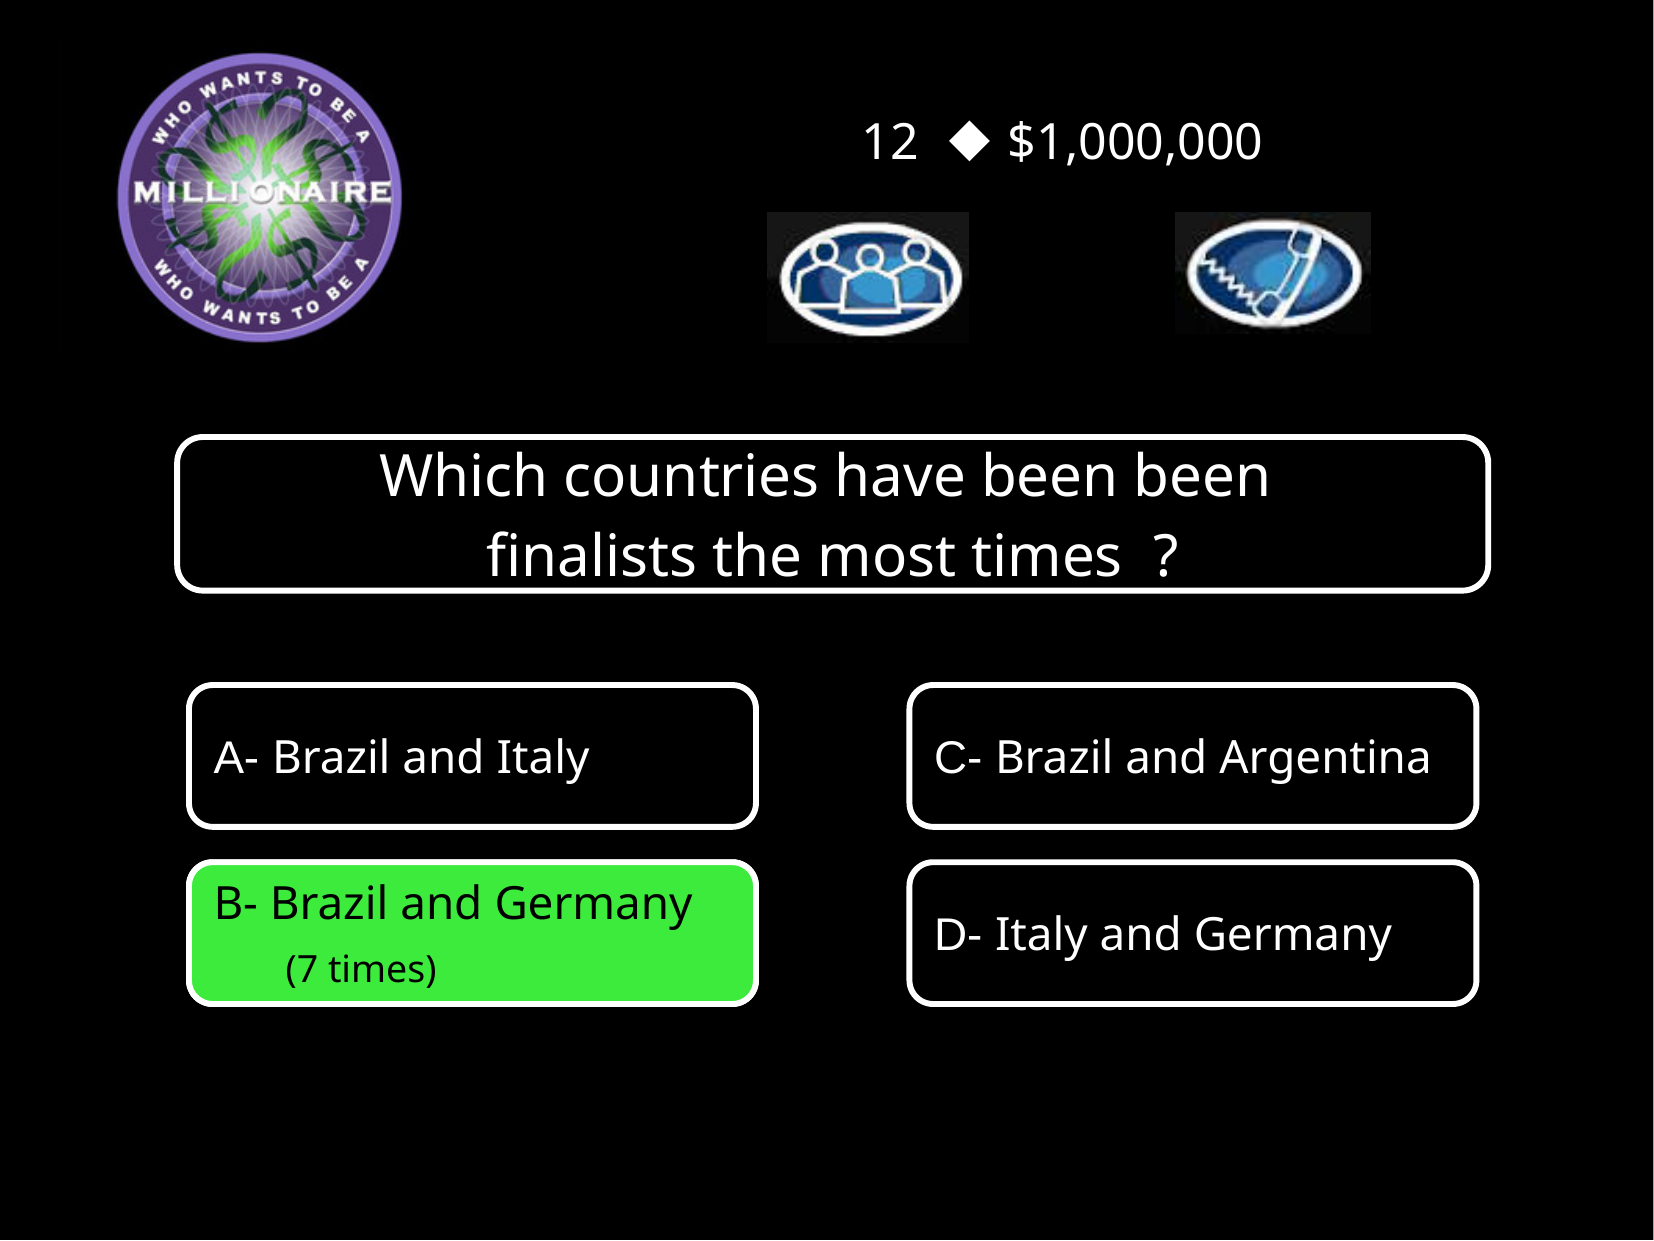

12  $1,000,000
Which countries have been been
finalists the most times  ?
A- Brazil and Italy
C- Brazil and Argentina
B- Brazil and Germany
B- Brazil and Germany
 (7 times)
D- Italy and Germany